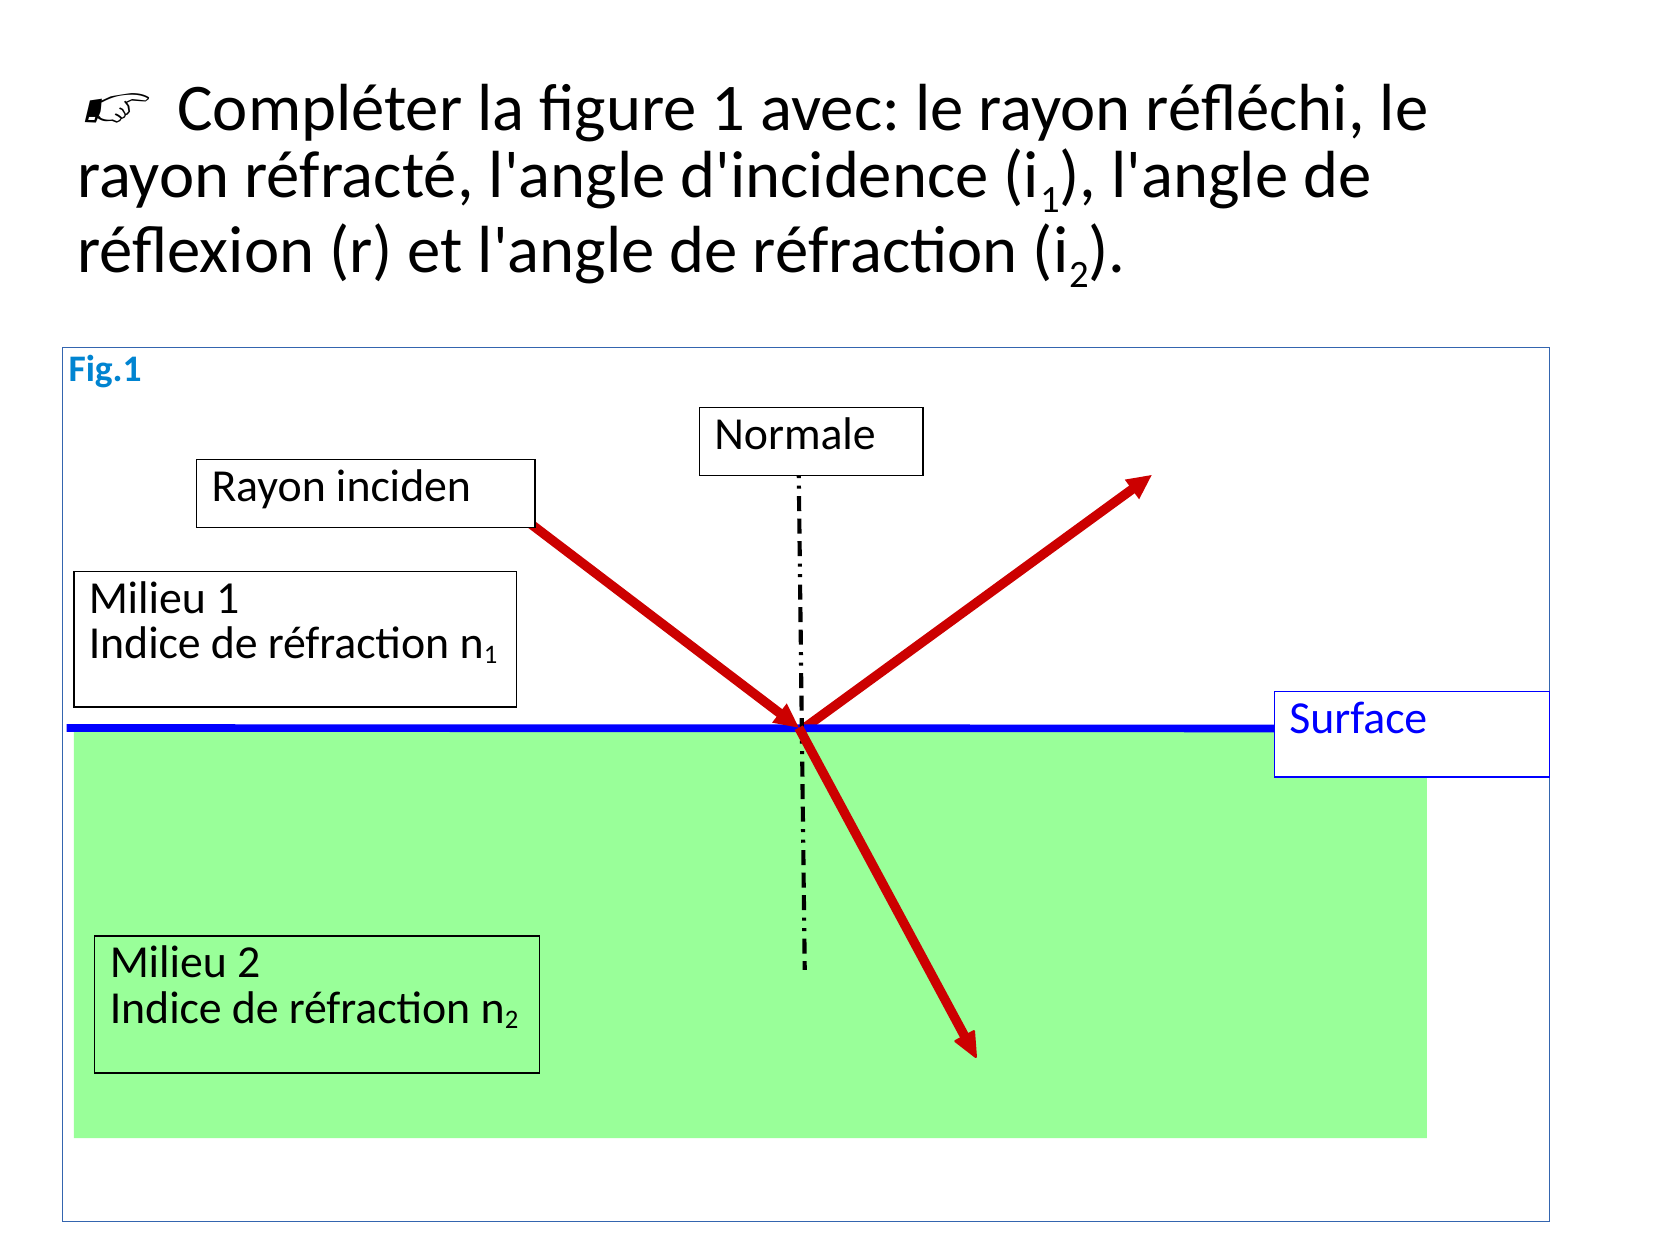

 Compléter la figure 1 avec: le rayon réfléchi, le rayon réfracté, l'angle d'incidence (i1), l'angle de réflexion (r) et l'angle de réfraction (i2).
Fig.1
Normale
Rayon inciden
Milieu 1
Indice de réfraction n1
Surface
Milieu 2
Indice de réfraction n2